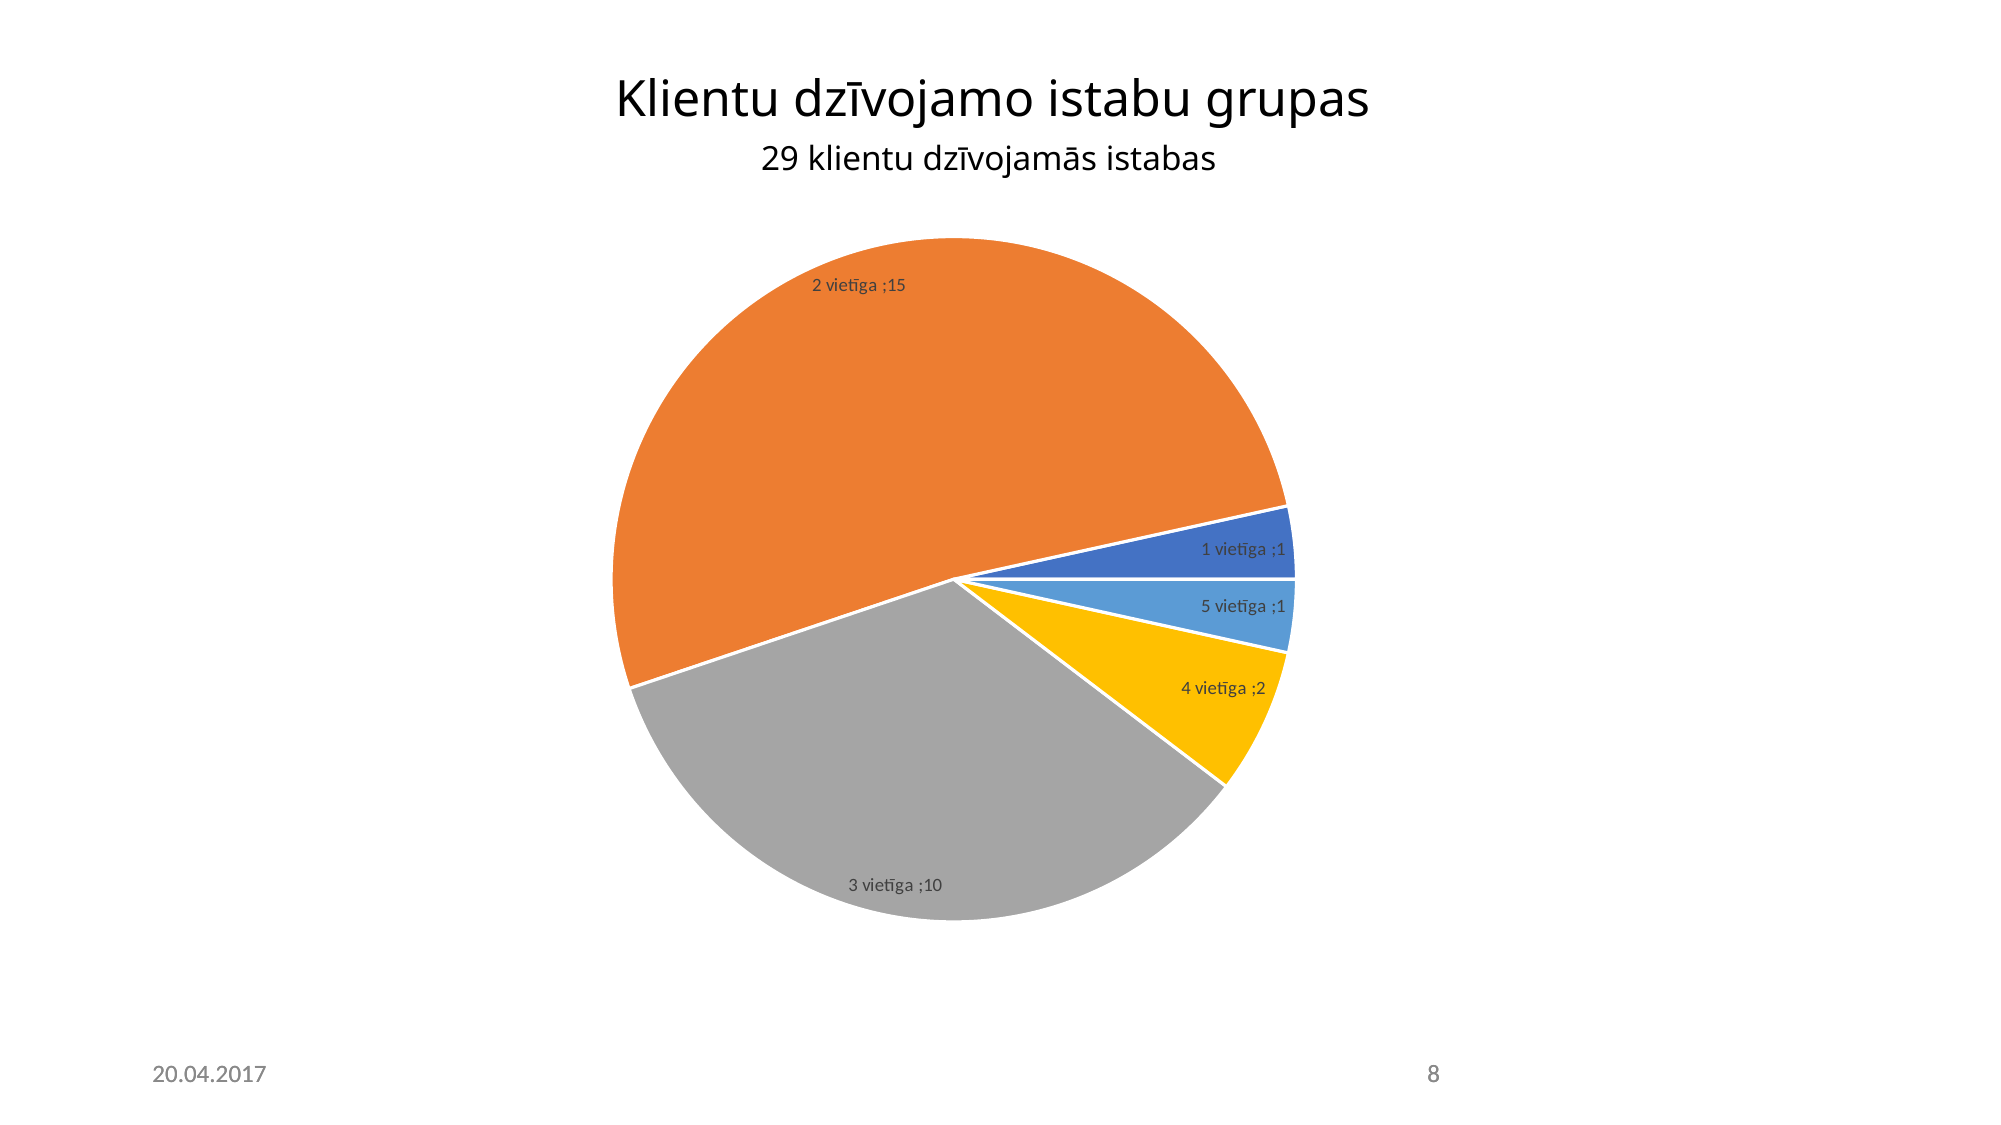

# Klientu dzīvojamo istabu grupas 29 klientu dzīvojamās istabas
### Chart
| Category | Series1 |
|---|---|
| 1 vietīga | 1.0 |
| 2 vietīga | 15.0 |
| 3 vietīga | 10.0 |
| 4 vietīga | 2.0 |
| 5 vietīga | 1.0 |20.04.2017
20.04.2017